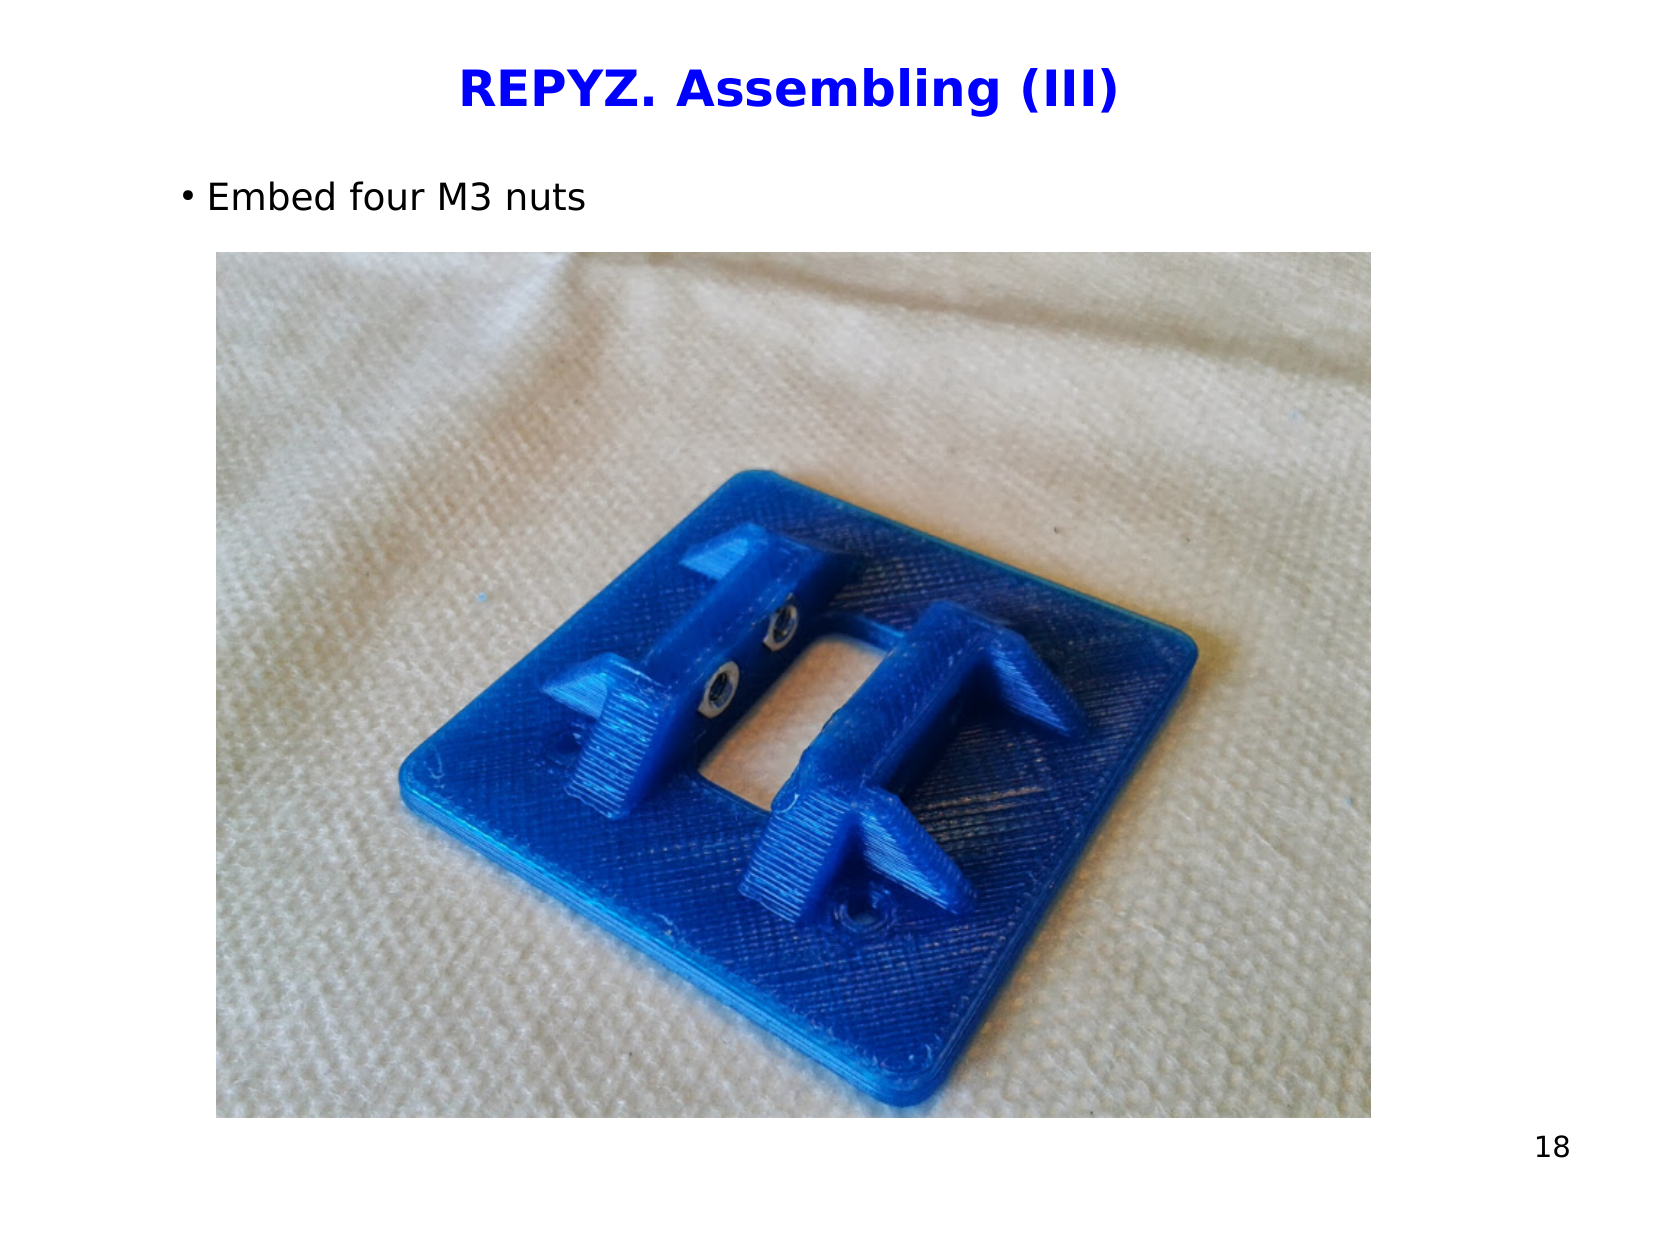

REPYZ. Assembling (III)
 Embed four M3 nuts
18